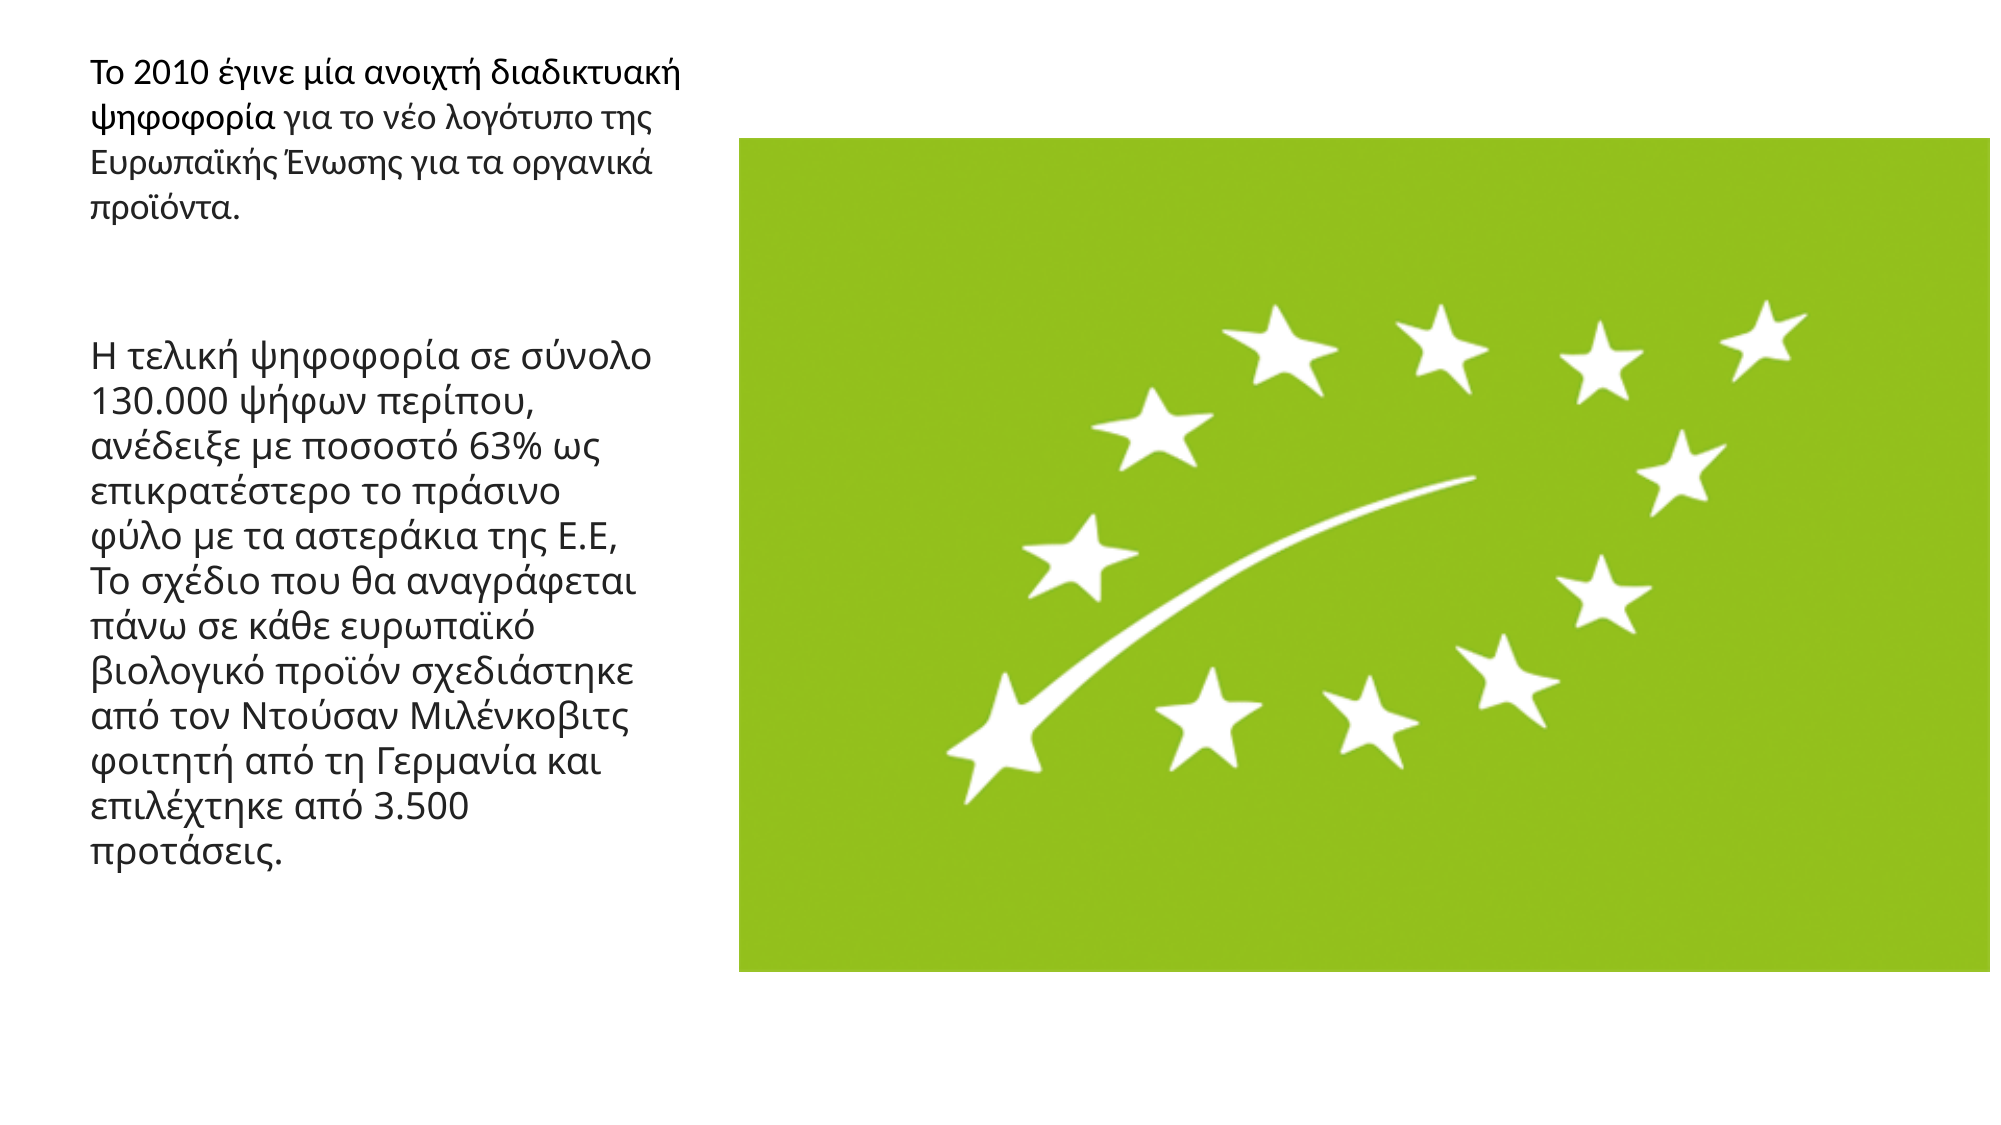

Το 2010 έγινε μία ανοιχτή διαδικτυακή ψηφοφορία για το νέο λογότυπο της Ευρωπαϊκής Ένωσης για τα οργανικά προϊόντα.
Η τελική ψηφοφορία σε σύνολο 130.000 ψήφων περίπου, ανέδειξε με ποσοστό 63% ως επικρατέστερο το πράσινο φύλο με τα αστεράκια της Ε.Ε, Το σχέδιο που θα αναγράφεται πάνω σε κάθε ευρωπαϊκό βιολογικό προϊόν σχεδιάστηκε από τον Ντούσαν Μιλένκοβιτς φοιτητή από τη Γερμανία και επιλέχτηκε από 3.500 προτάσεις.